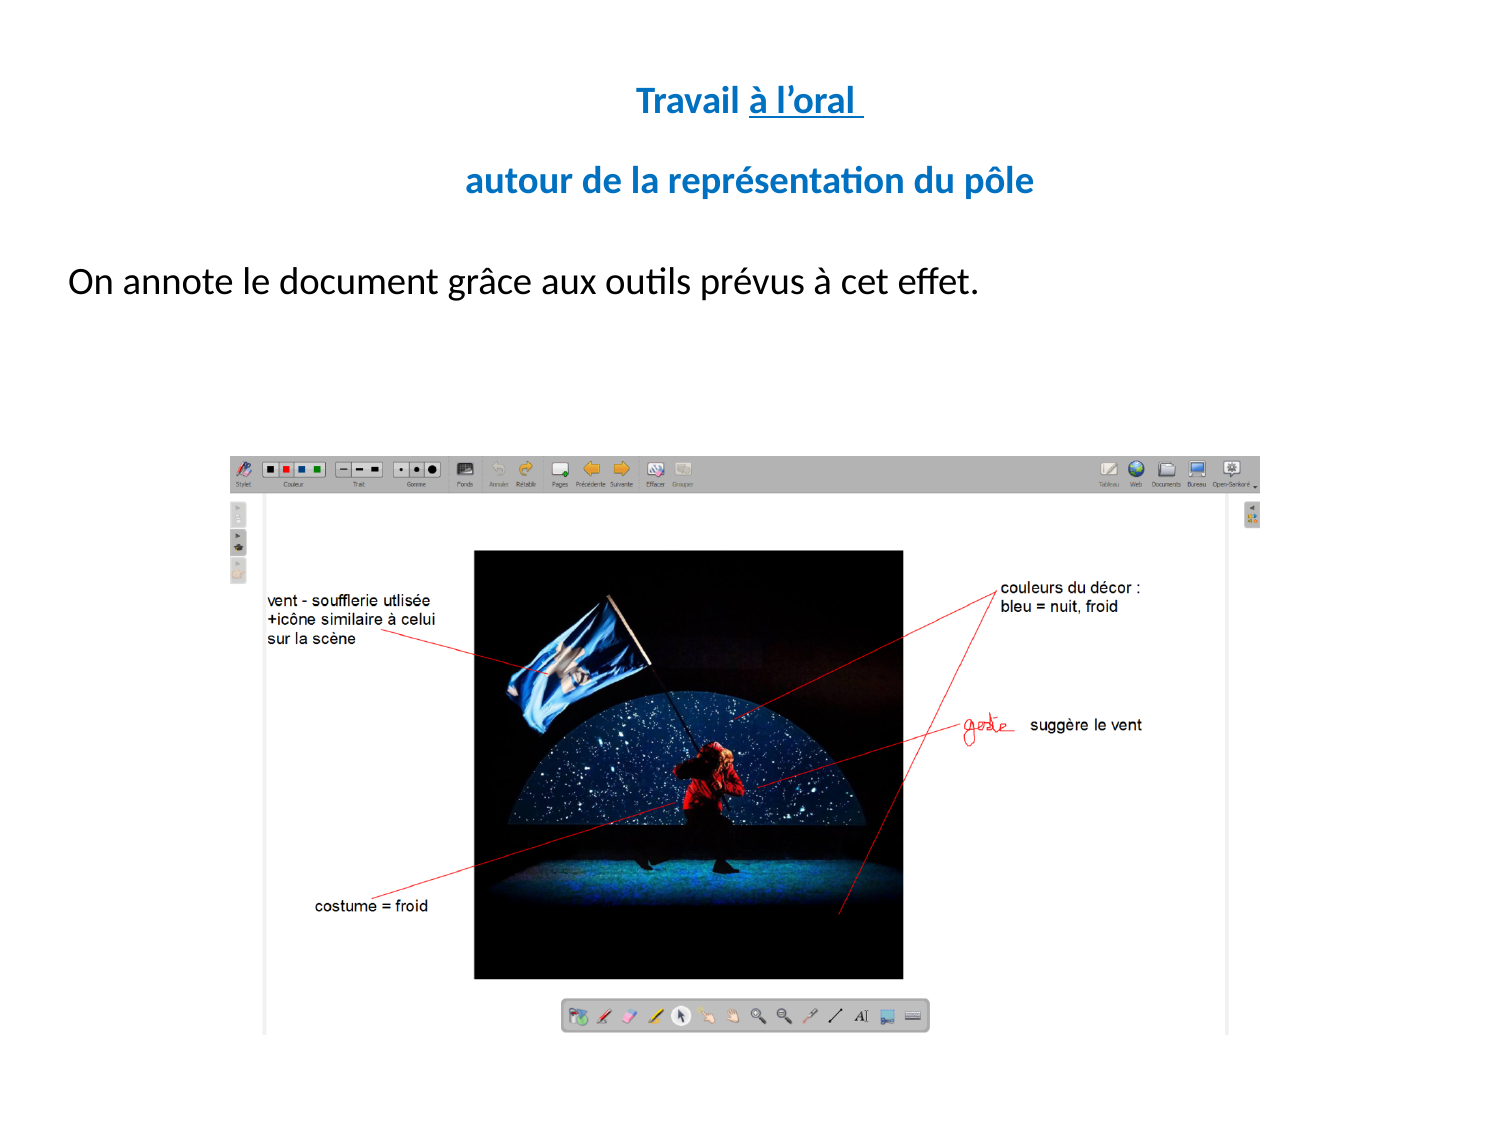

# Travail à l’oral autour de la représentation du pôle
On annote le document grâce aux outils prévus à cet effet.